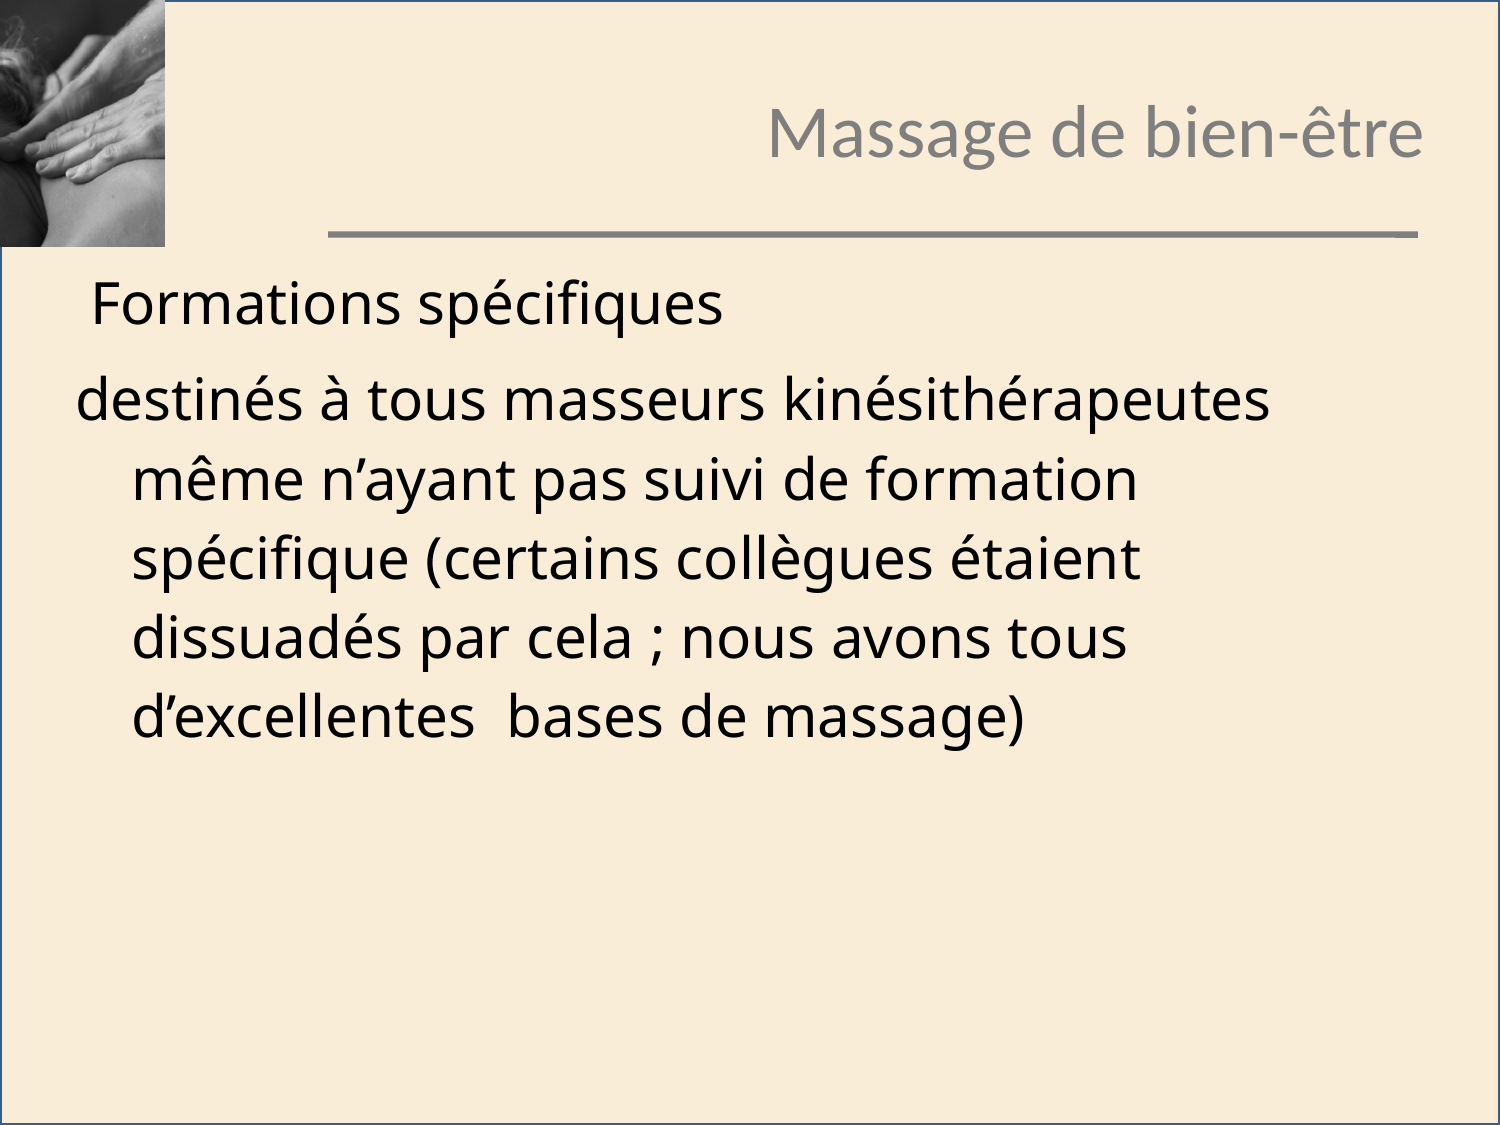

# Massage de bien-être
 Formations spécifiques
destinés à tous masseurs kinésithérapeutes même n’ayant pas suivi de formation spécifique (certains collègues étaient dissuadés par cela ; nous avons tous d’excellentes bases de massage)